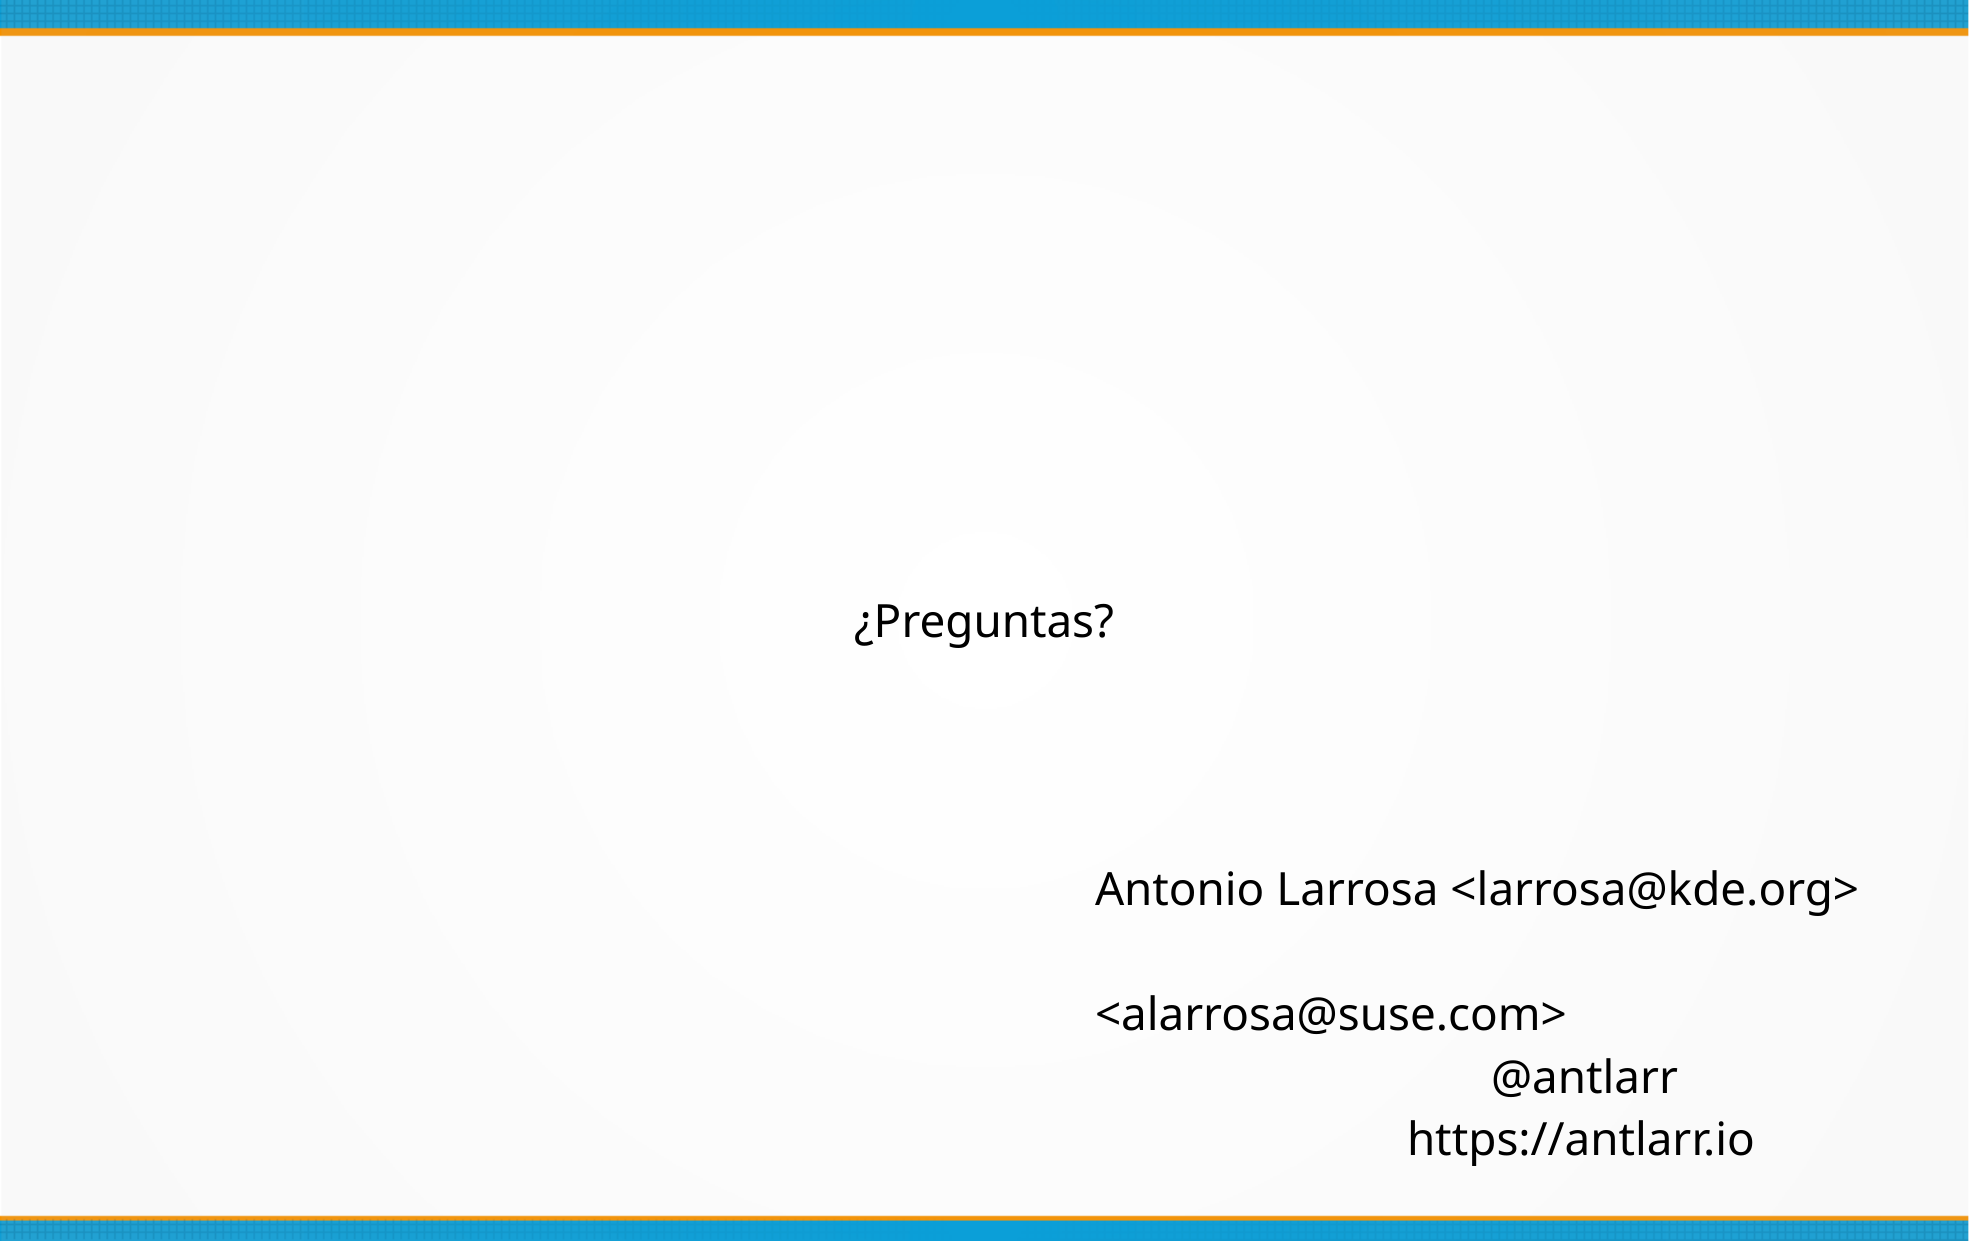

¿Preguntas?
Antonio Larrosa <larrosa@kde.org>
 <alarrosa@suse.com>
 @antlarr
				 https://antlarr.io